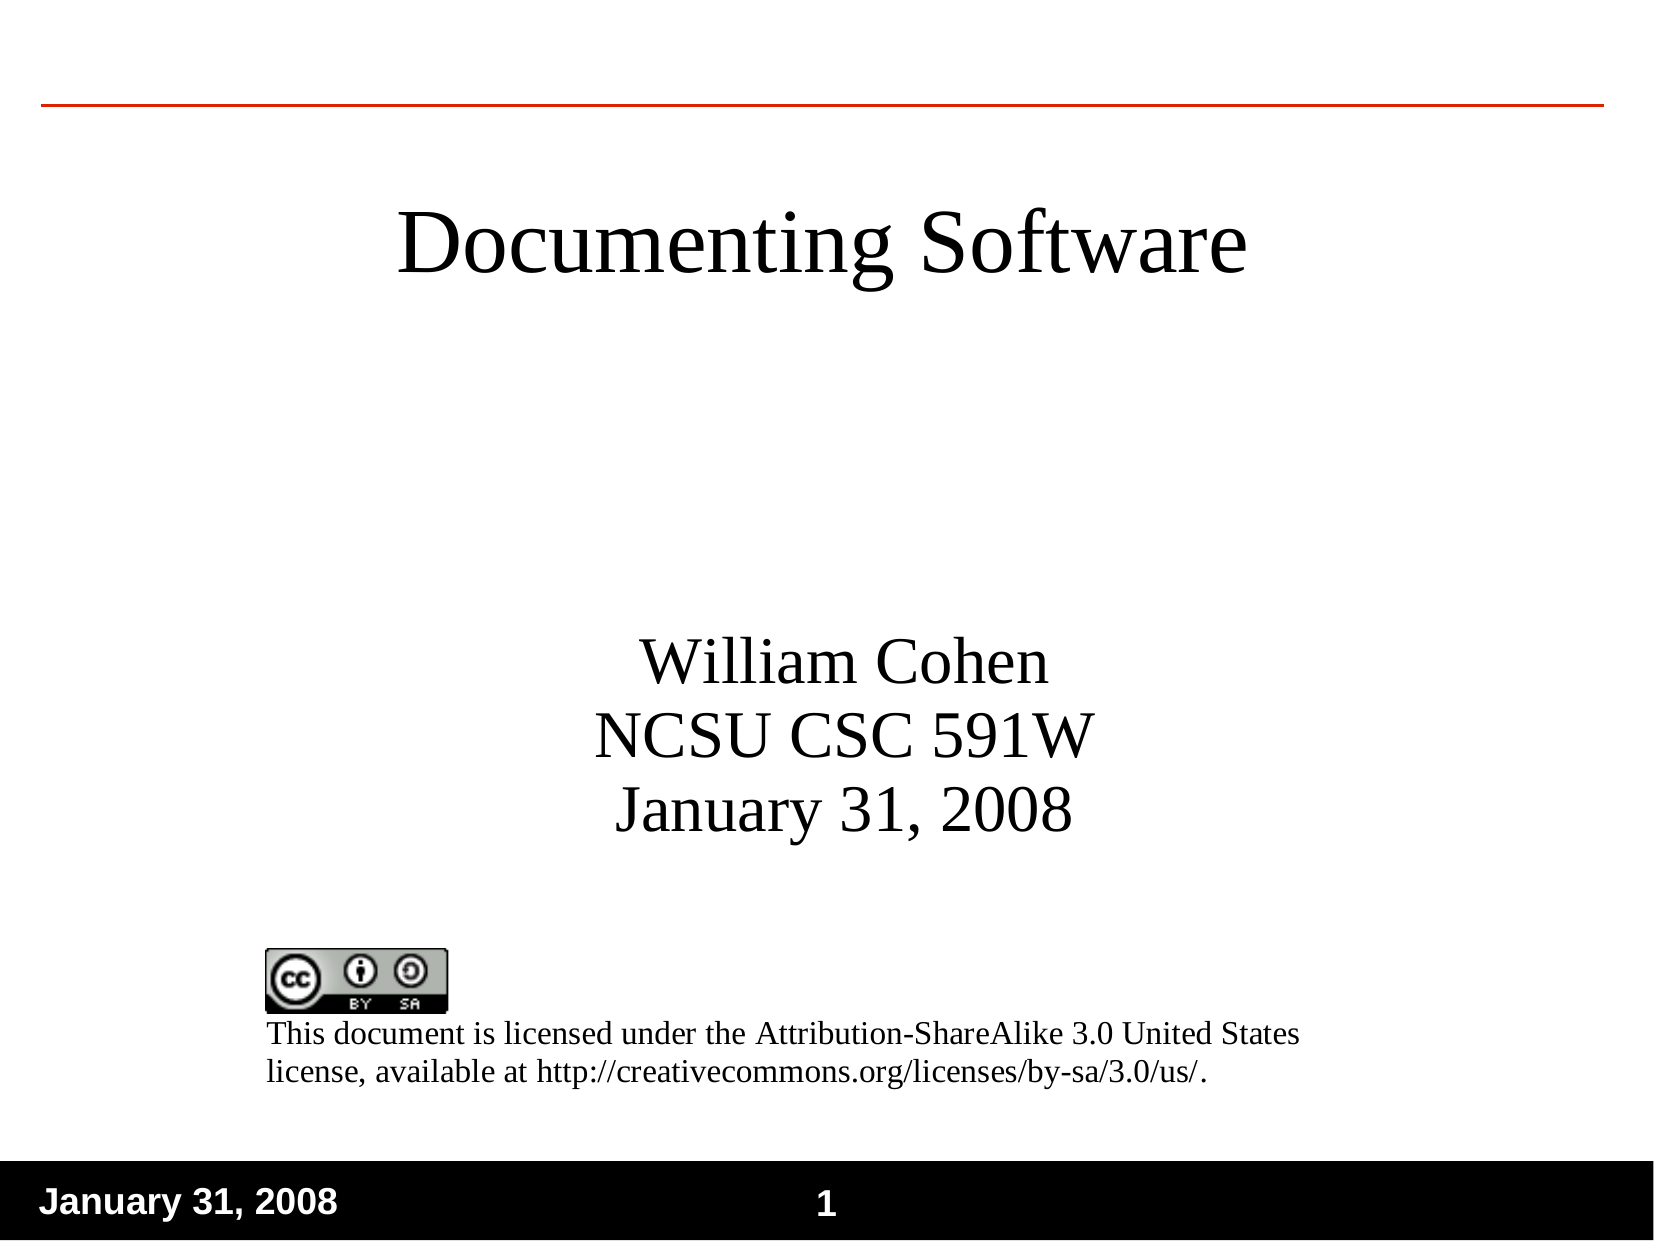

# Documenting Software
William Cohen
NCSU CSC 591W
January 31, 2008